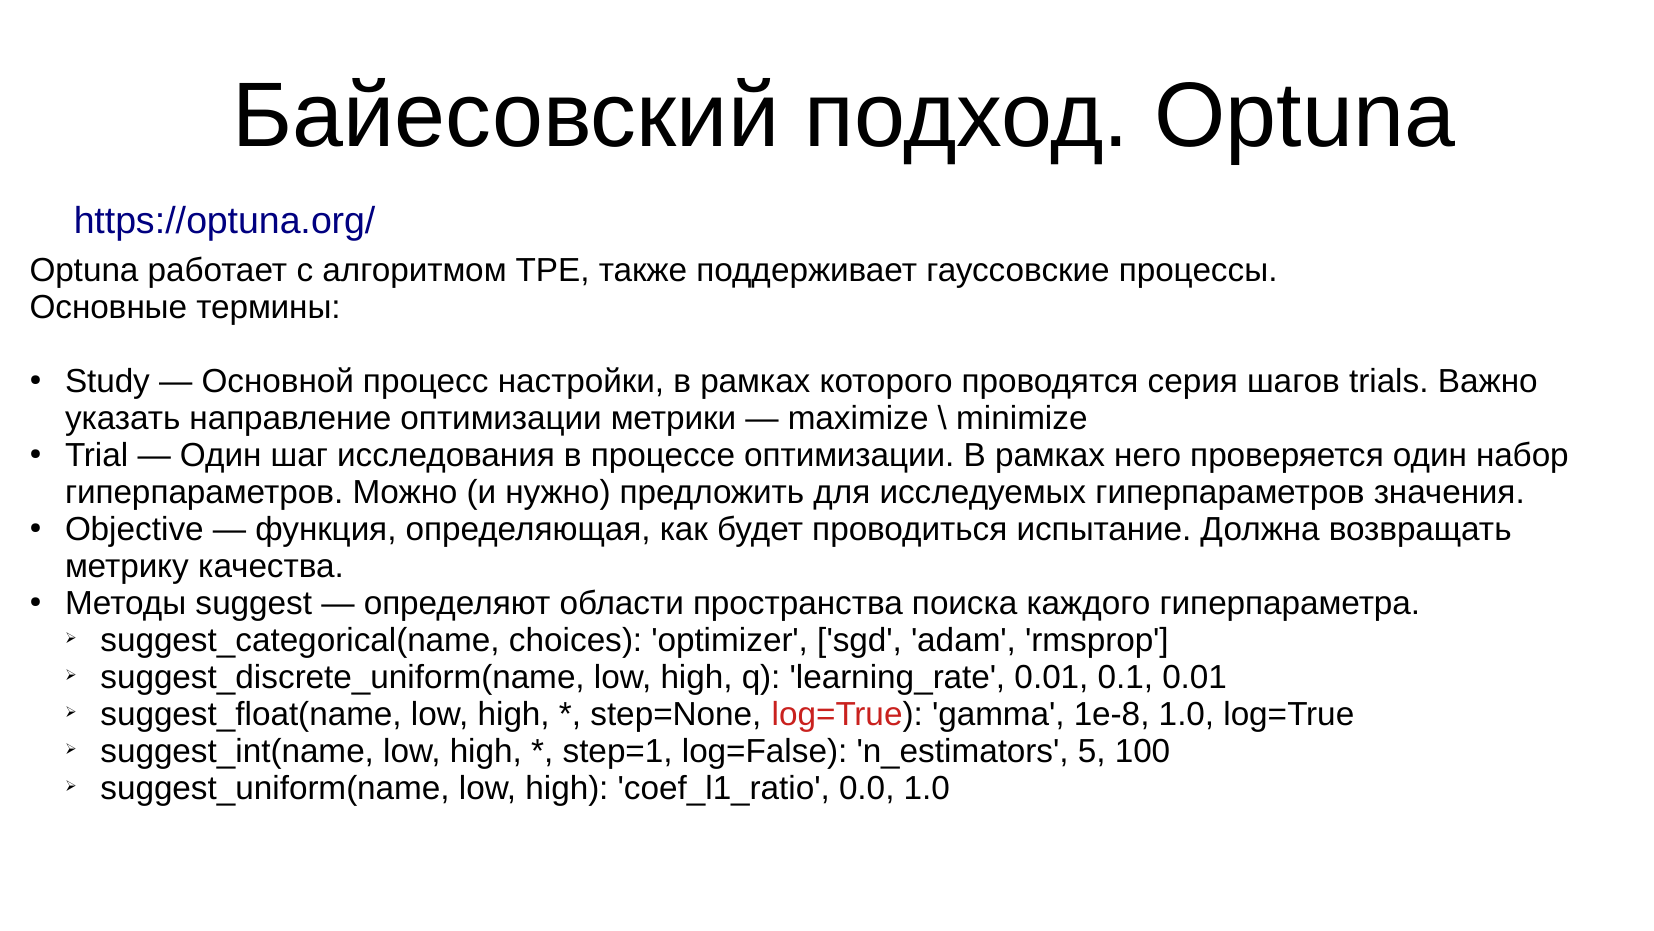

Байесовский подход. Optuna
# Optuna работает с алгоритмом TPE, также поддерживает гауссовские процессы.
Основные термины:
Study — Основной процесс настройки, в рамках которого проводятся серия шагов trials. Важно указать направление оптимизации метрики — maximize \ minimize
Trial — Один шаг исследования в процессе оптимизации. В рамках него проверяется один набор гиперпараметров. Можно (и нужно) предложить для исследуемых гиперпараметров значения.
Objective — функция, определяющая, как будет проводиться испытание. Должна возвращать метрику качества.
Методы suggest — определяют области пространства поиска каждого гиперпараметра.
suggest_categorical(name, choices): 'optimizer', ['sgd', 'adam', 'rmsprop']
suggest_discrete_uniform(name, low, high, q): 'learning_rate', 0.01, 0.1, 0.01
suggest_float(name, low, high, *, step=None, log=True): 'gamma', 1e-8, 1.0, log=True
suggest_int(name, low, high, *, step=1, log=False): 'n_estimators', 5, 100
suggest_uniform(name, low, high): 'coef_l1_ratio', 0.0, 1.0
https://optuna.org/